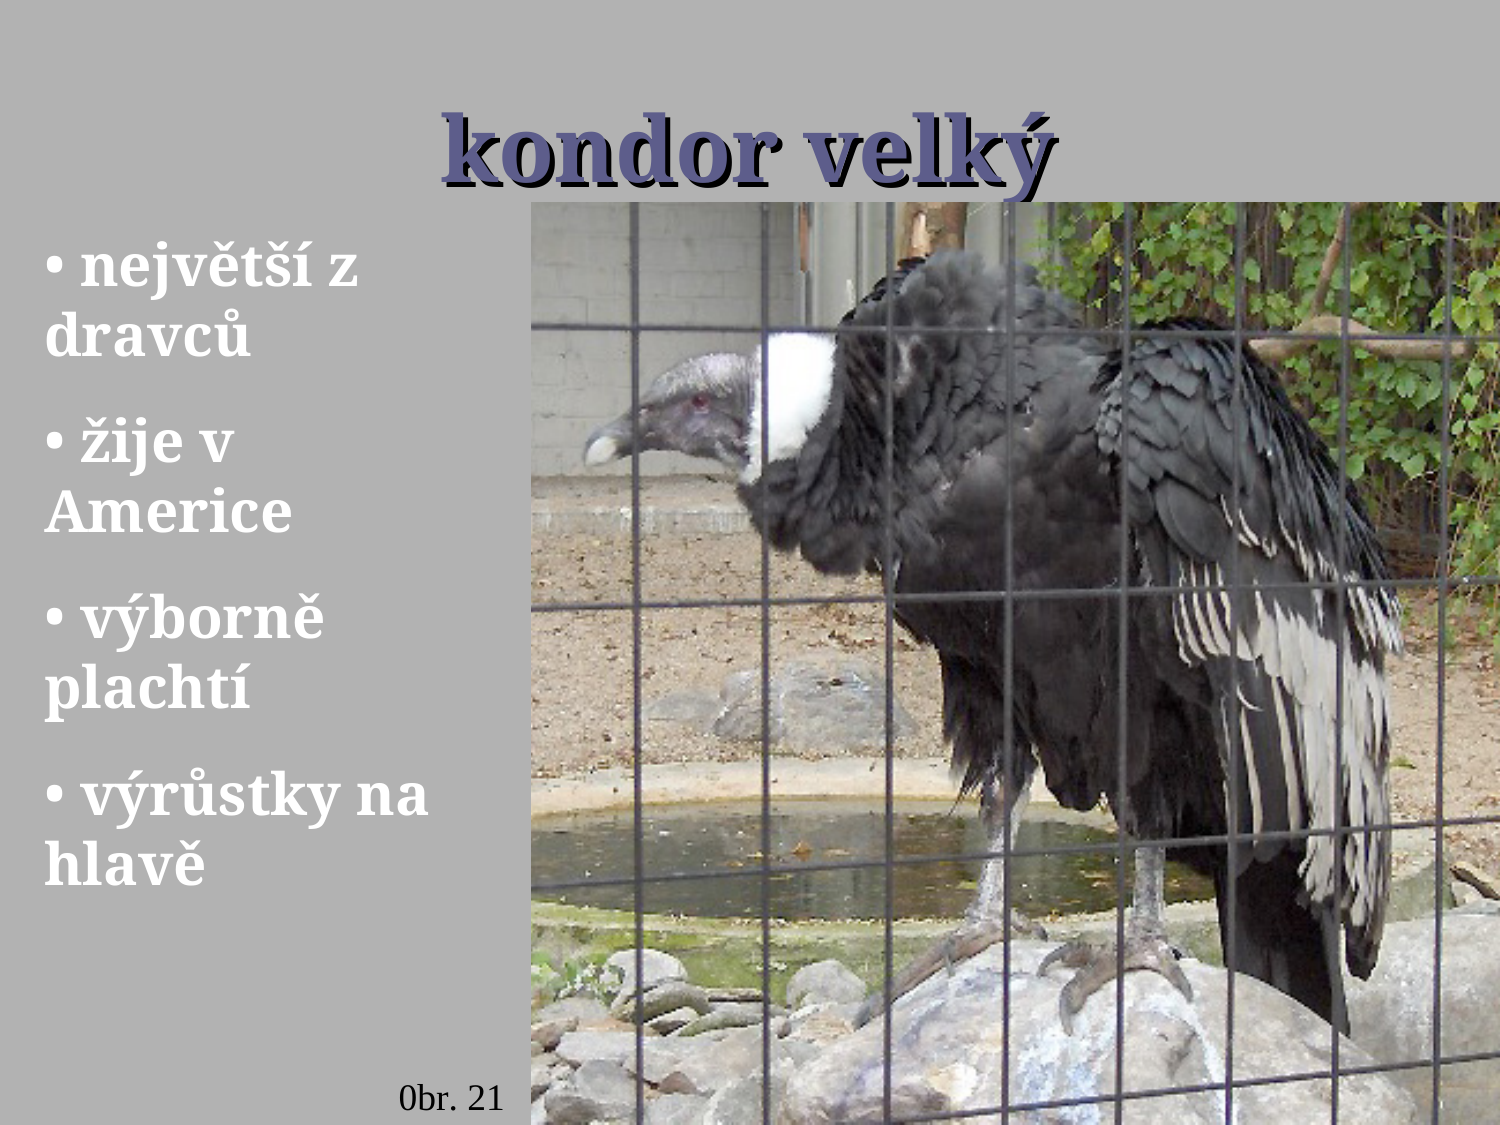

# kondor velký
 největší z dravců
 žije v Americe
 výborně plachtí
 výrůstky na hlavě
0br. 21